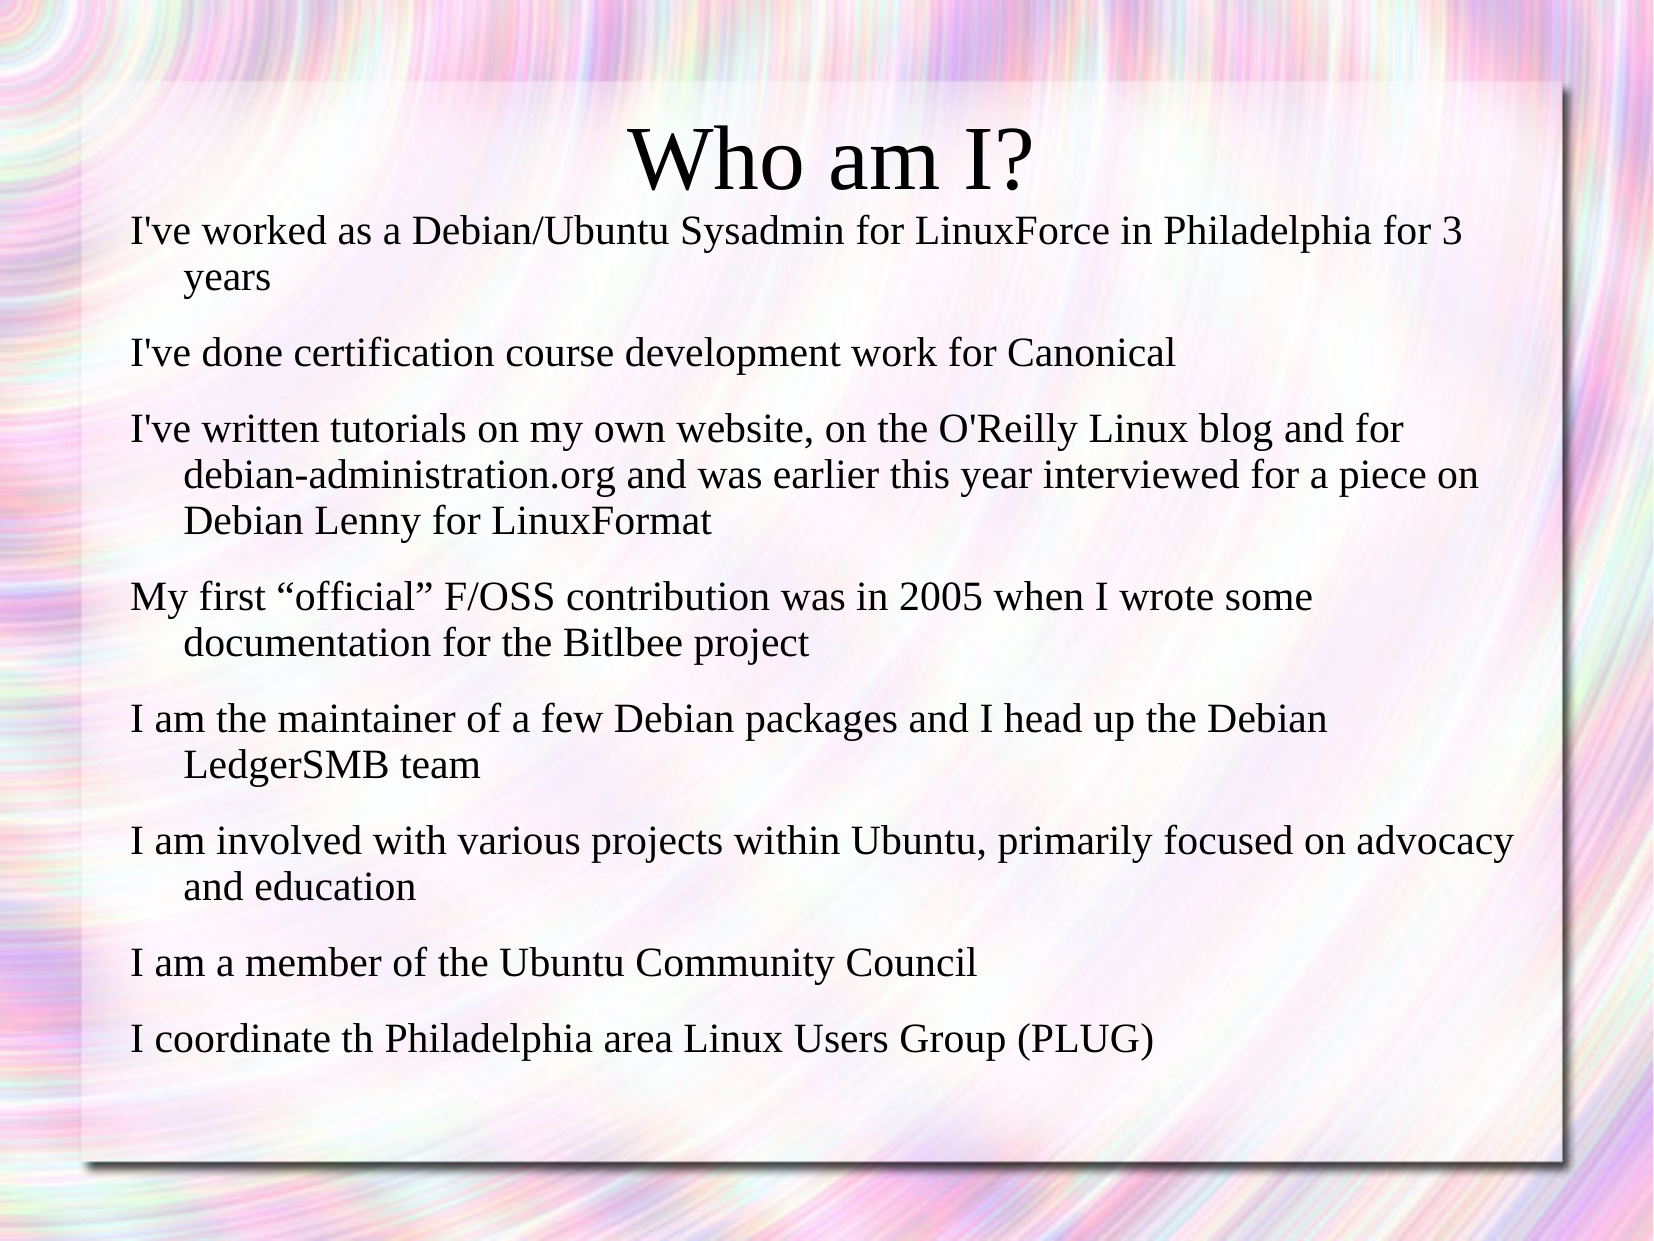

# Who am I?
I've worked as a Debian/Ubuntu Sysadmin for LinuxForce in Philadelphia for 3 years
I've done certification course development work for Canonical
I've written tutorials on my own website, on the O'Reilly Linux blog and for debian-administration.org and was earlier this year interviewed for a piece on Debian Lenny for LinuxFormat
My first “official” F/OSS contribution was in 2005 when I wrote some documentation for the Bitlbee project
I am the maintainer of a few Debian packages and I head up the Debian LedgerSMB team
I am involved with various projects within Ubuntu, primarily focused on advocacy and education
I am a member of the Ubuntu Community Council
I coordinate th Philadelphia area Linux Users Group (PLUG)